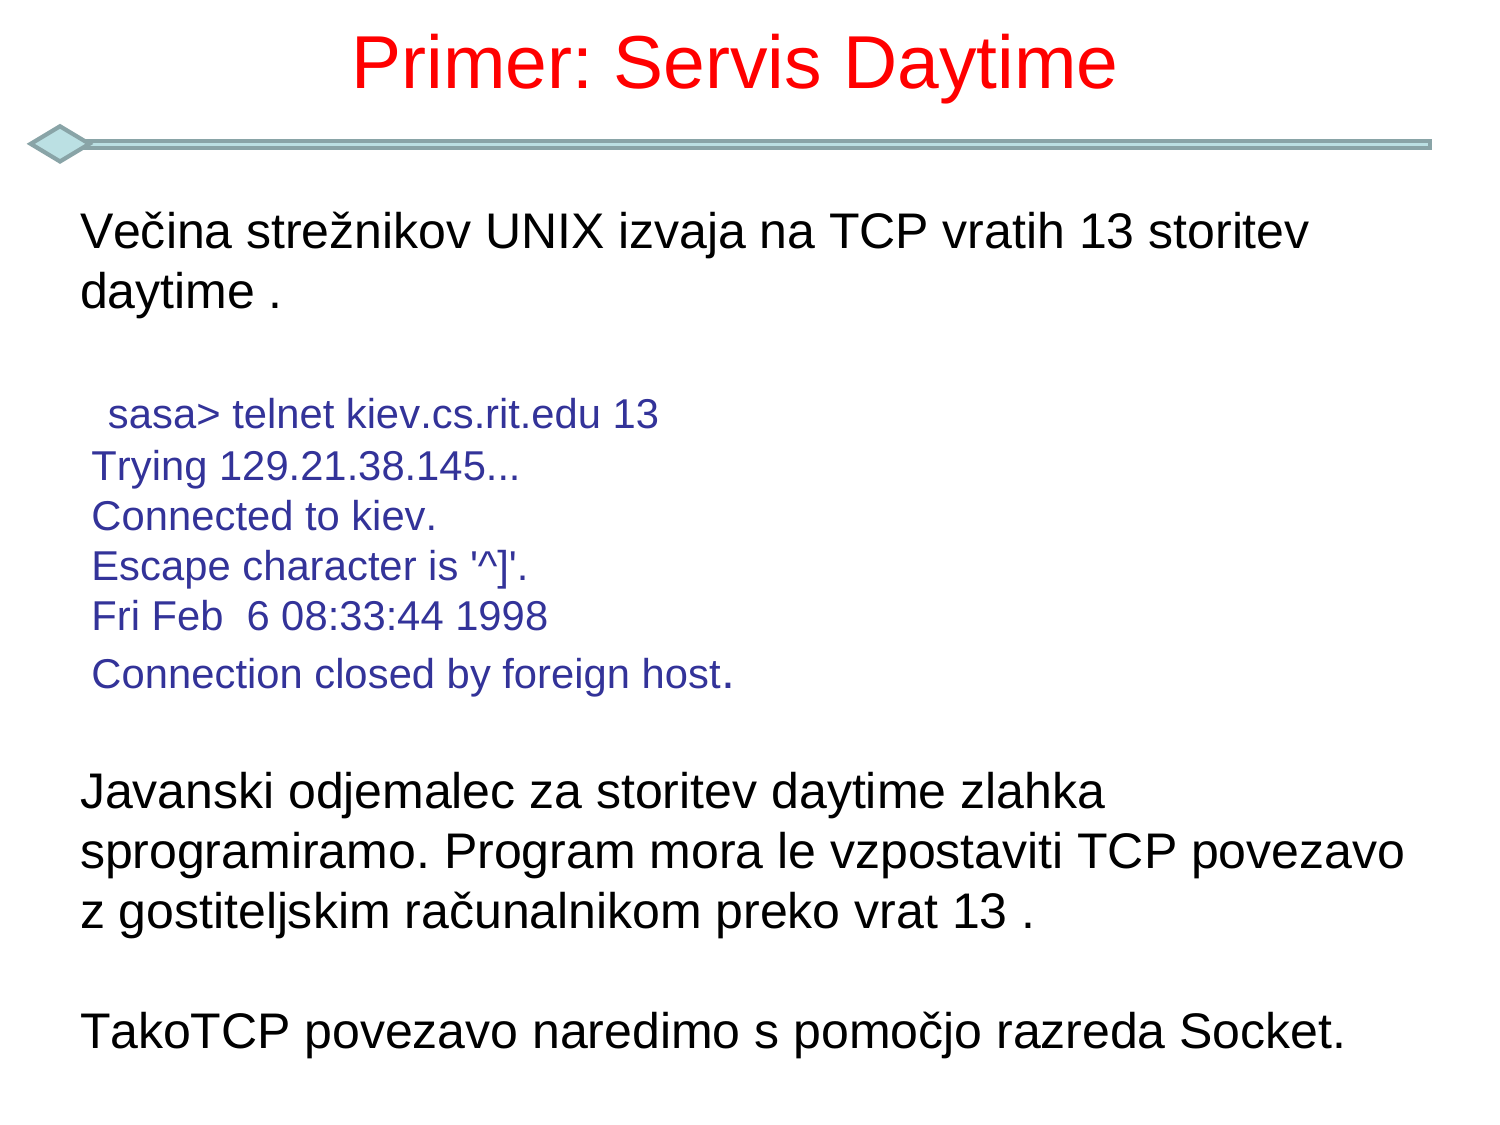

# Primer: Servis Daytime
Večina strežnikov UNIX izvaja na TCP vratih 13 storitev daytime .
 sasa> telnet kiev.cs.rit.edu 13
 Trying 129.21.38.145...
 Connected to kiev.
 Escape character is '^]'.
 Fri Feb 6 08:33:44 1998
 Connection closed by foreign host.
Javanski odjemalec za storitev daytime zlahka sprogramiramo. Program mora le vzpostaviti TCP povezavo z gostiteljskim računalnikom preko vrat 13 .
TakoTCP povezavo naredimo s pomočjo razreda Socket.